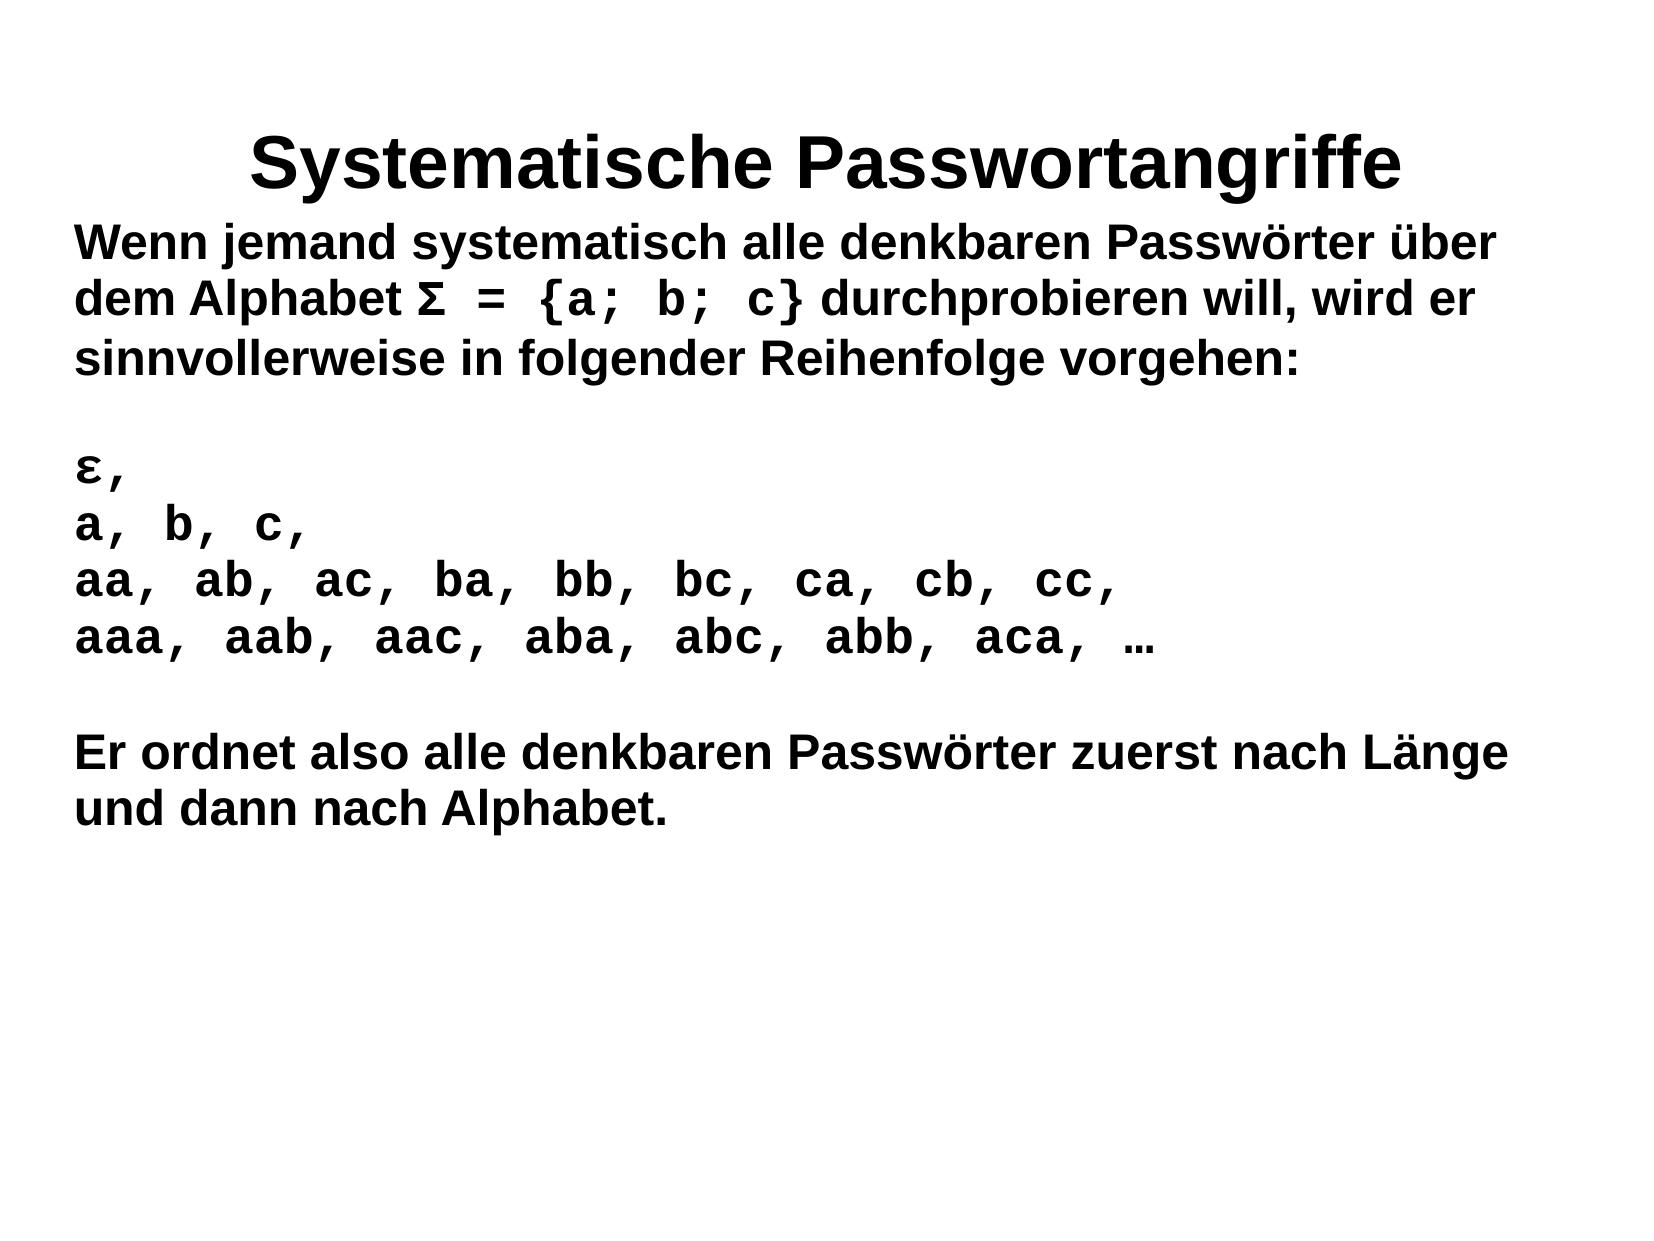

# Systematische Passwortangriffe
Wenn jemand systematisch alle denkbaren Passwörter über dem Alphabet Σ = {a; b; c} durchprobieren will, wird er sinnvollerweise in folgender Reihenfolge vorgehen:
ε,
a, b, c,
aa, ab, ac, ba, bb, bc, ca, cb, cc,
aaa, aab, aac, aba, abc, abb, aca, …
Er ordnet also alle denkbaren Passwörter zuerst nach Länge und dann nach Alphabet.